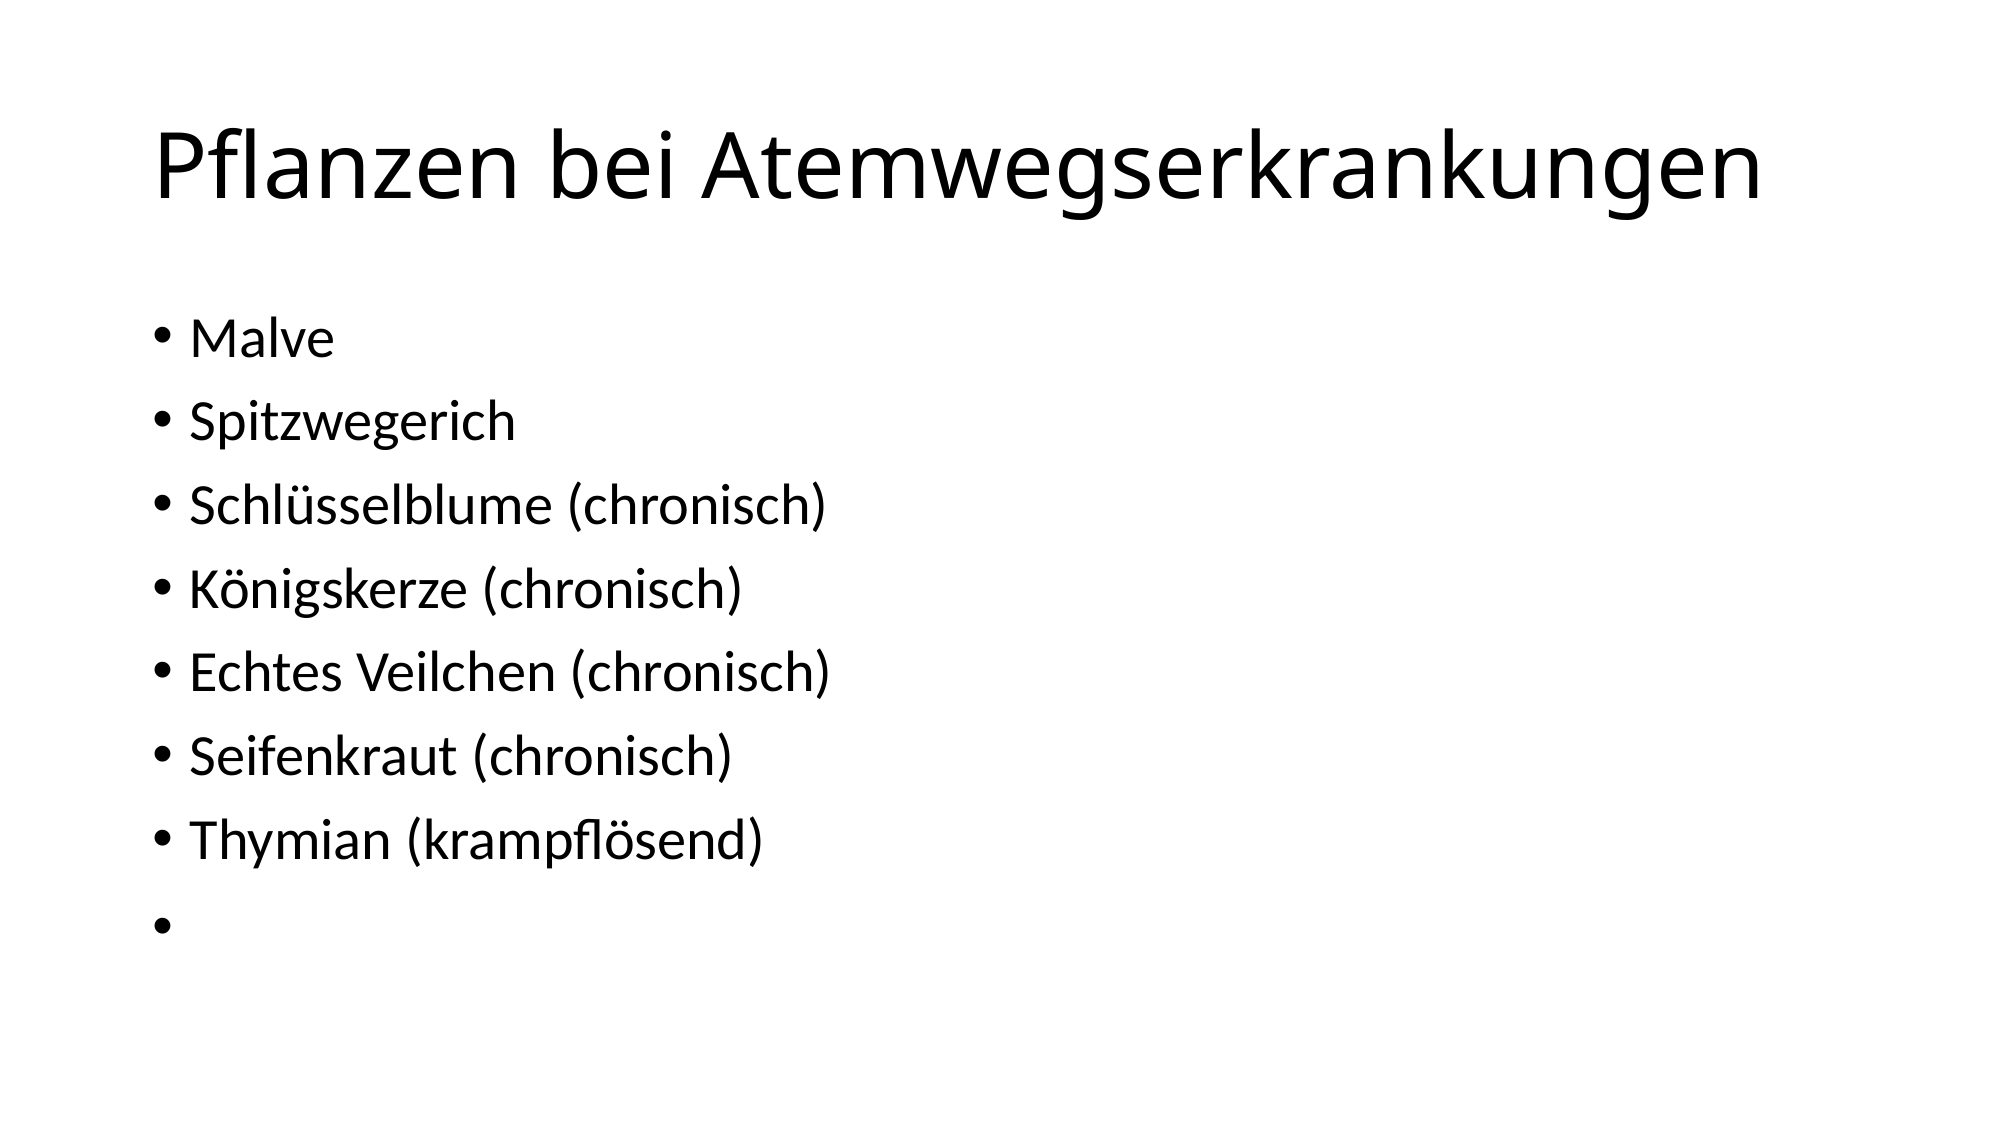

# Pflanzen bei Atemwegserkrankungen
Malve
Spitzwegerich
Schlüsselblume (chronisch)
Königskerze (chronisch)
Echtes Veilchen (chronisch)
Seifenkraut (chronisch)
Thymian (krampflösend)